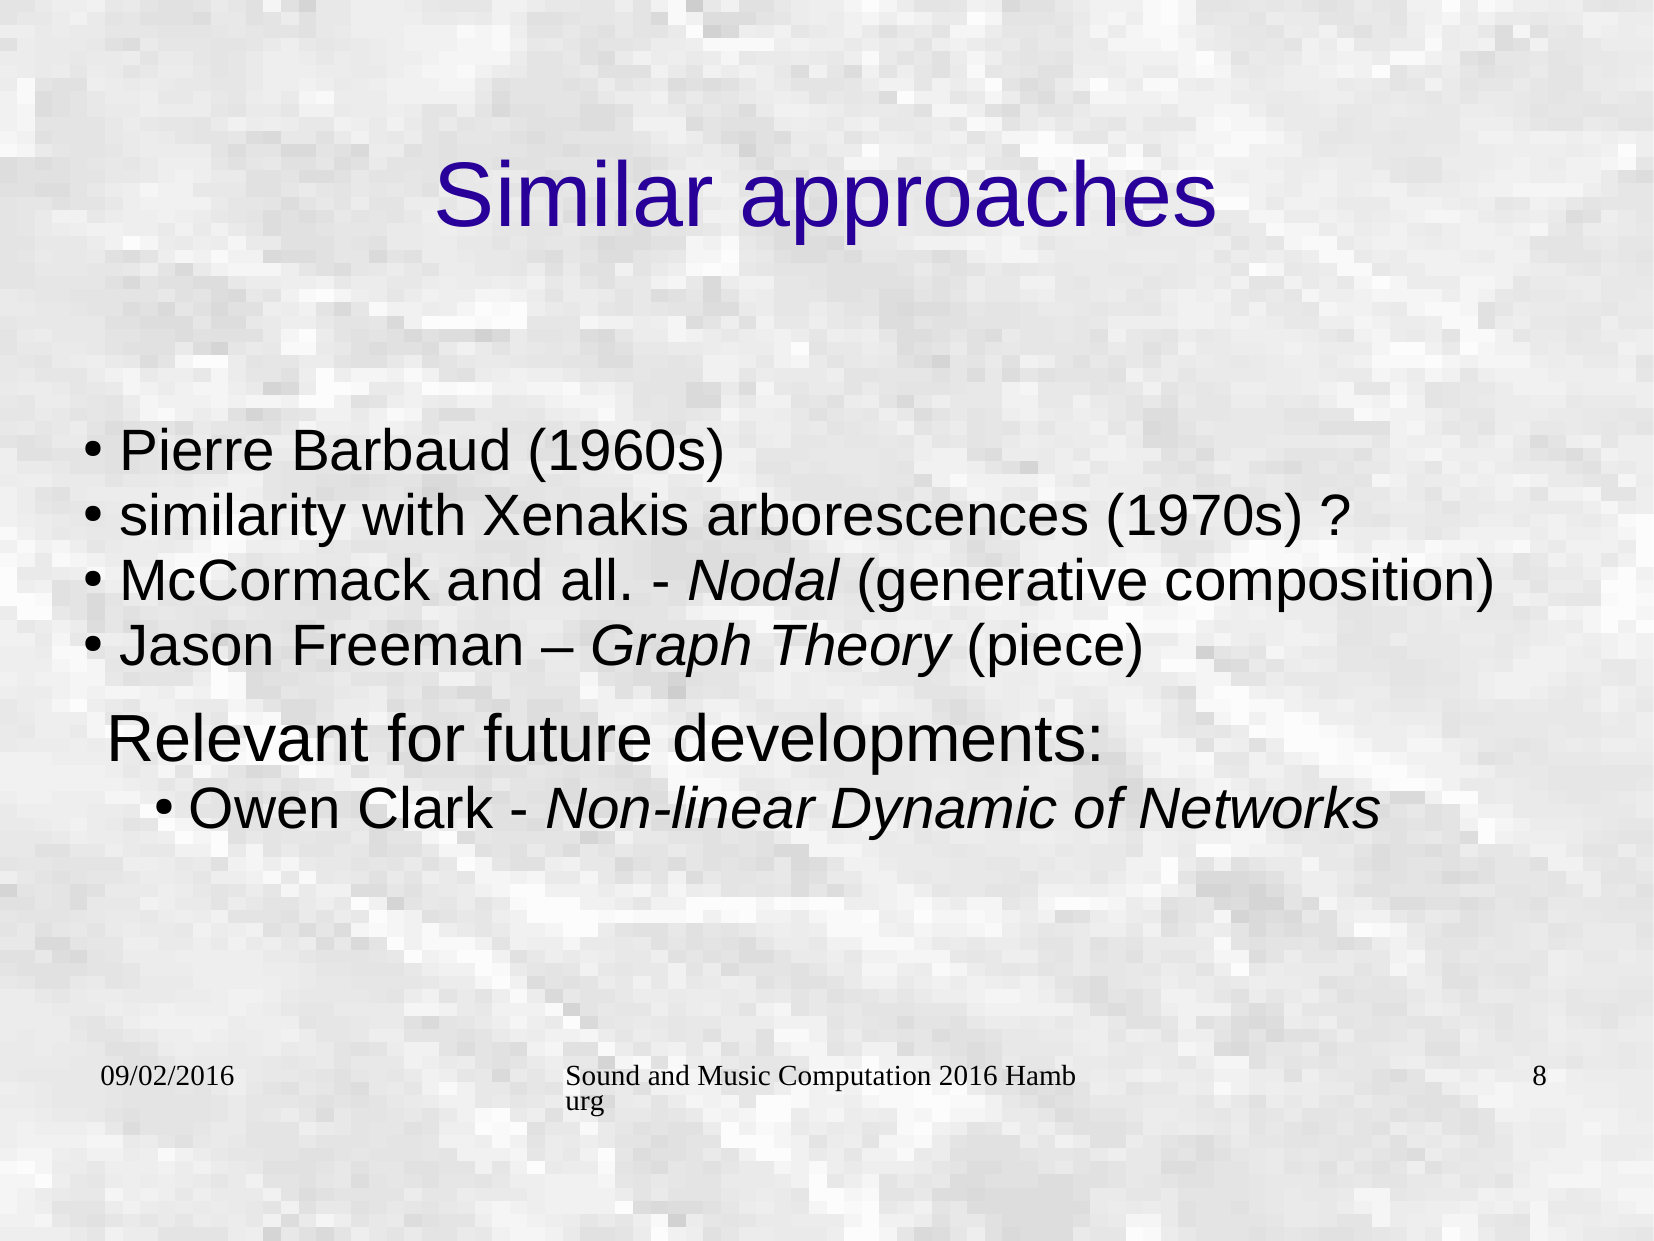

# Similar approaches
 Pierre Barbaud (1960s)
 similarity with Xenakis arborescences (1970s) ?
 McCormack and all. - Nodal (generative composition)
 Jason Freeman – Graph Theory (piece)
Relevant for future developments:
Owen Clark - Non-linear Dynamic of Networks
09/02/2016
Sound and Music Computation 2016 Hamburg
8